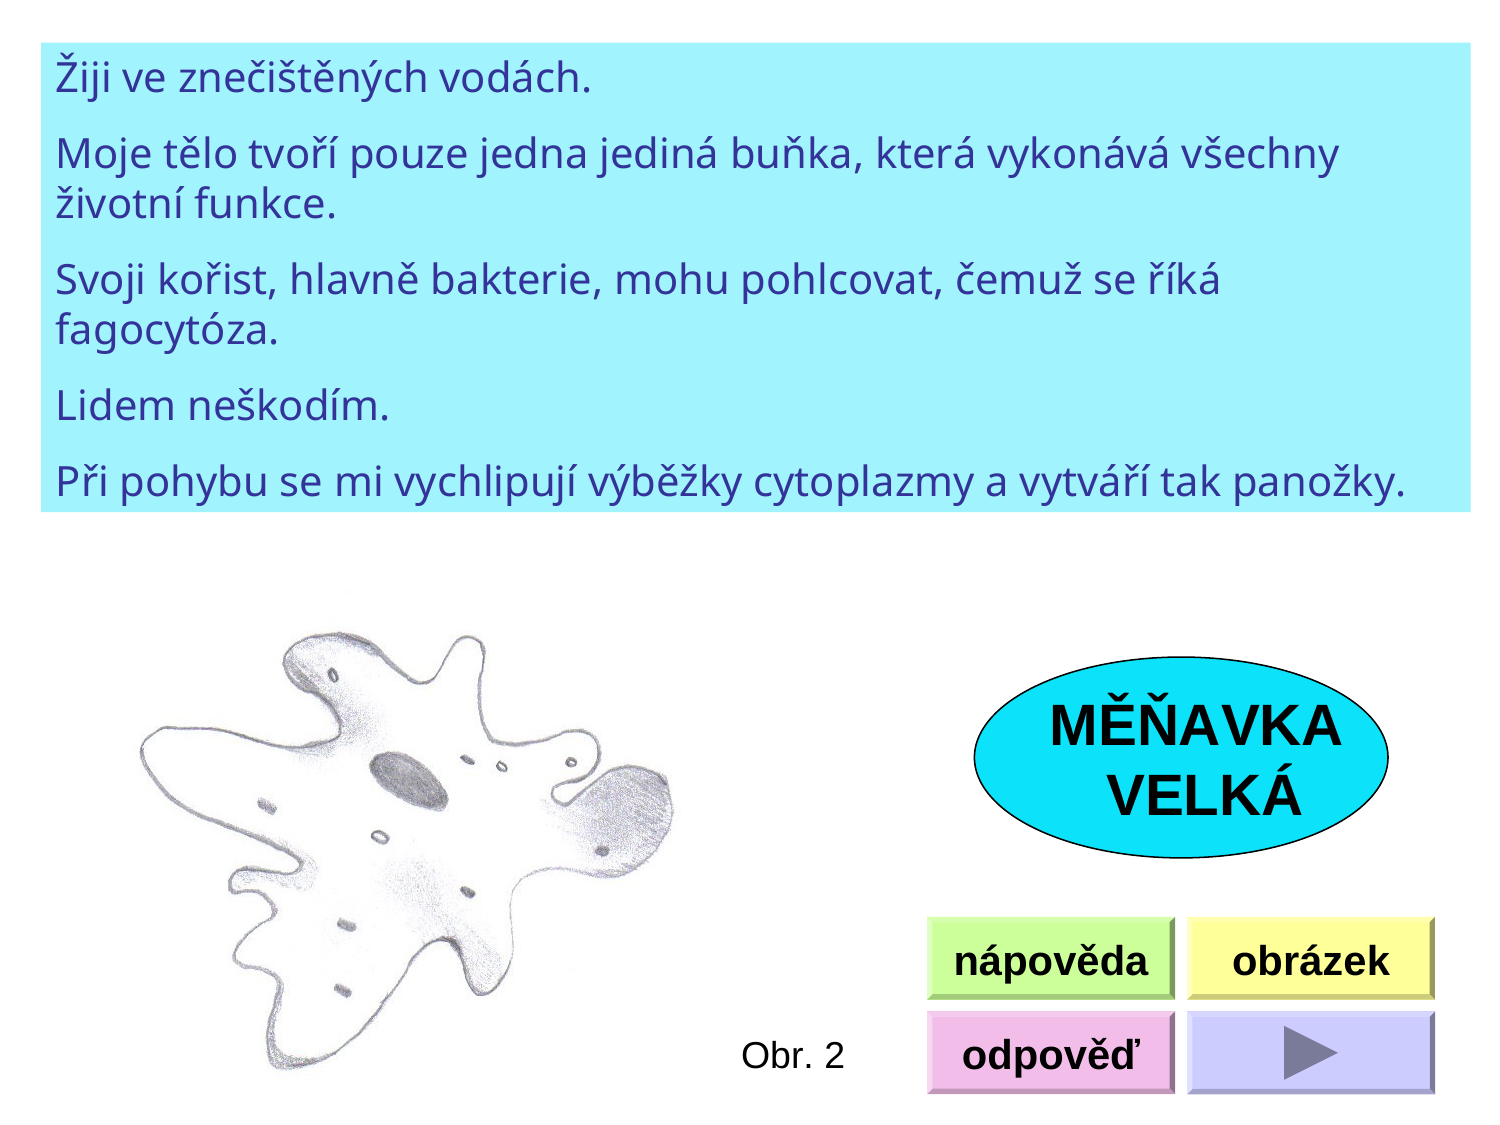

Žiji ve znečištěných vodách.
Moje tělo tvoří pouze jedna jediná buňka, která vykonává všechny životní funkce.
Svoji kořist, hlavně bakterie, mohu pohlcovat, čemuž se říká fagocytóza.
Lidem neškodím.
Při pohybu se mi vychlipují výběžky cytoplazmy a vytváří tak panožky.
MĚŇAVKA
VELKÁ
nápověda
obrázek
odpověď
Obr. 2